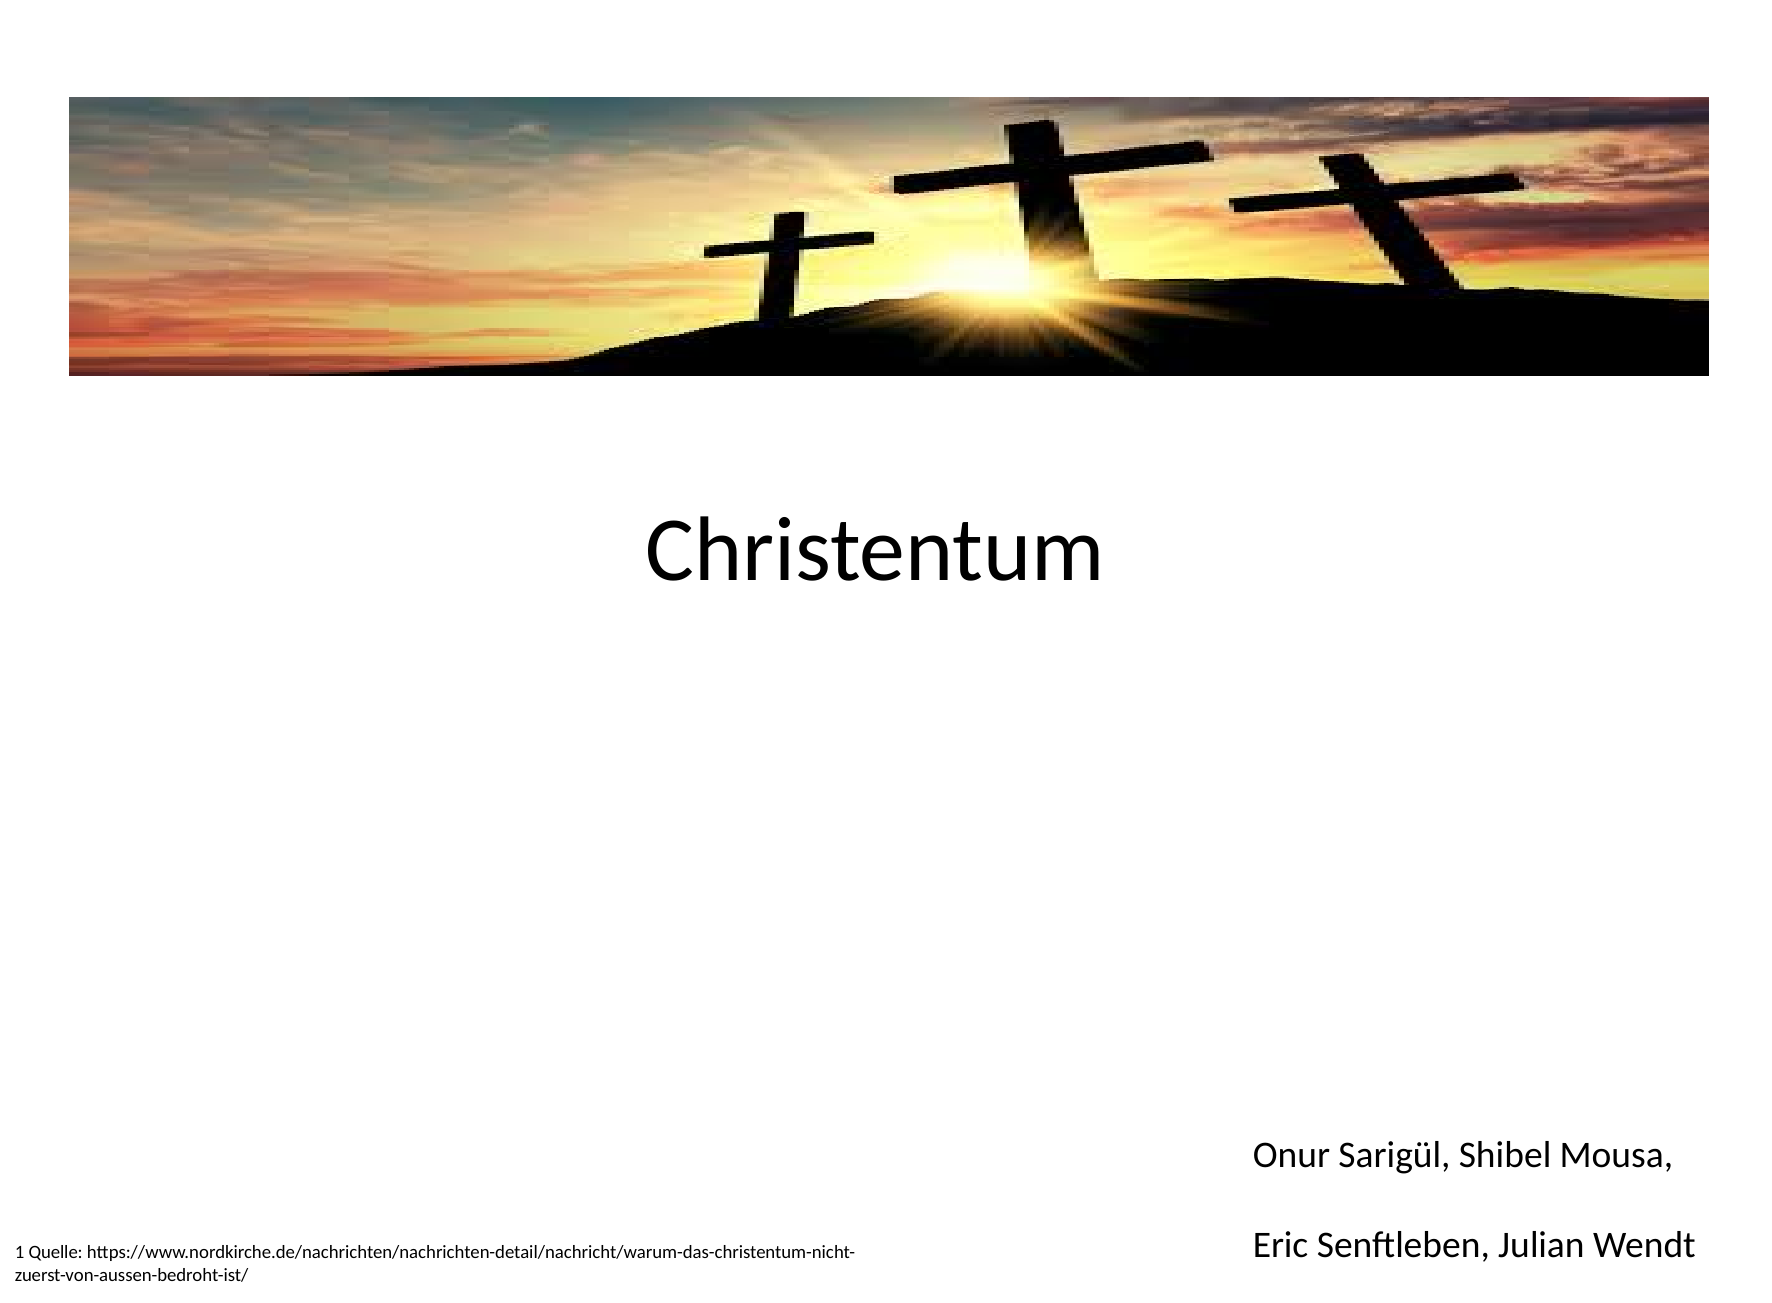

# Christentum
Onur Sarigül, Shibel Mousa,
Eric Senftleben, Julian Wendt
1 Quelle: https://www.nordkirche.de/nachrichten/nachrichten-detail/nachricht/warum-das-christentum-nicht-zuerst-von-aussen-bedroht-ist/